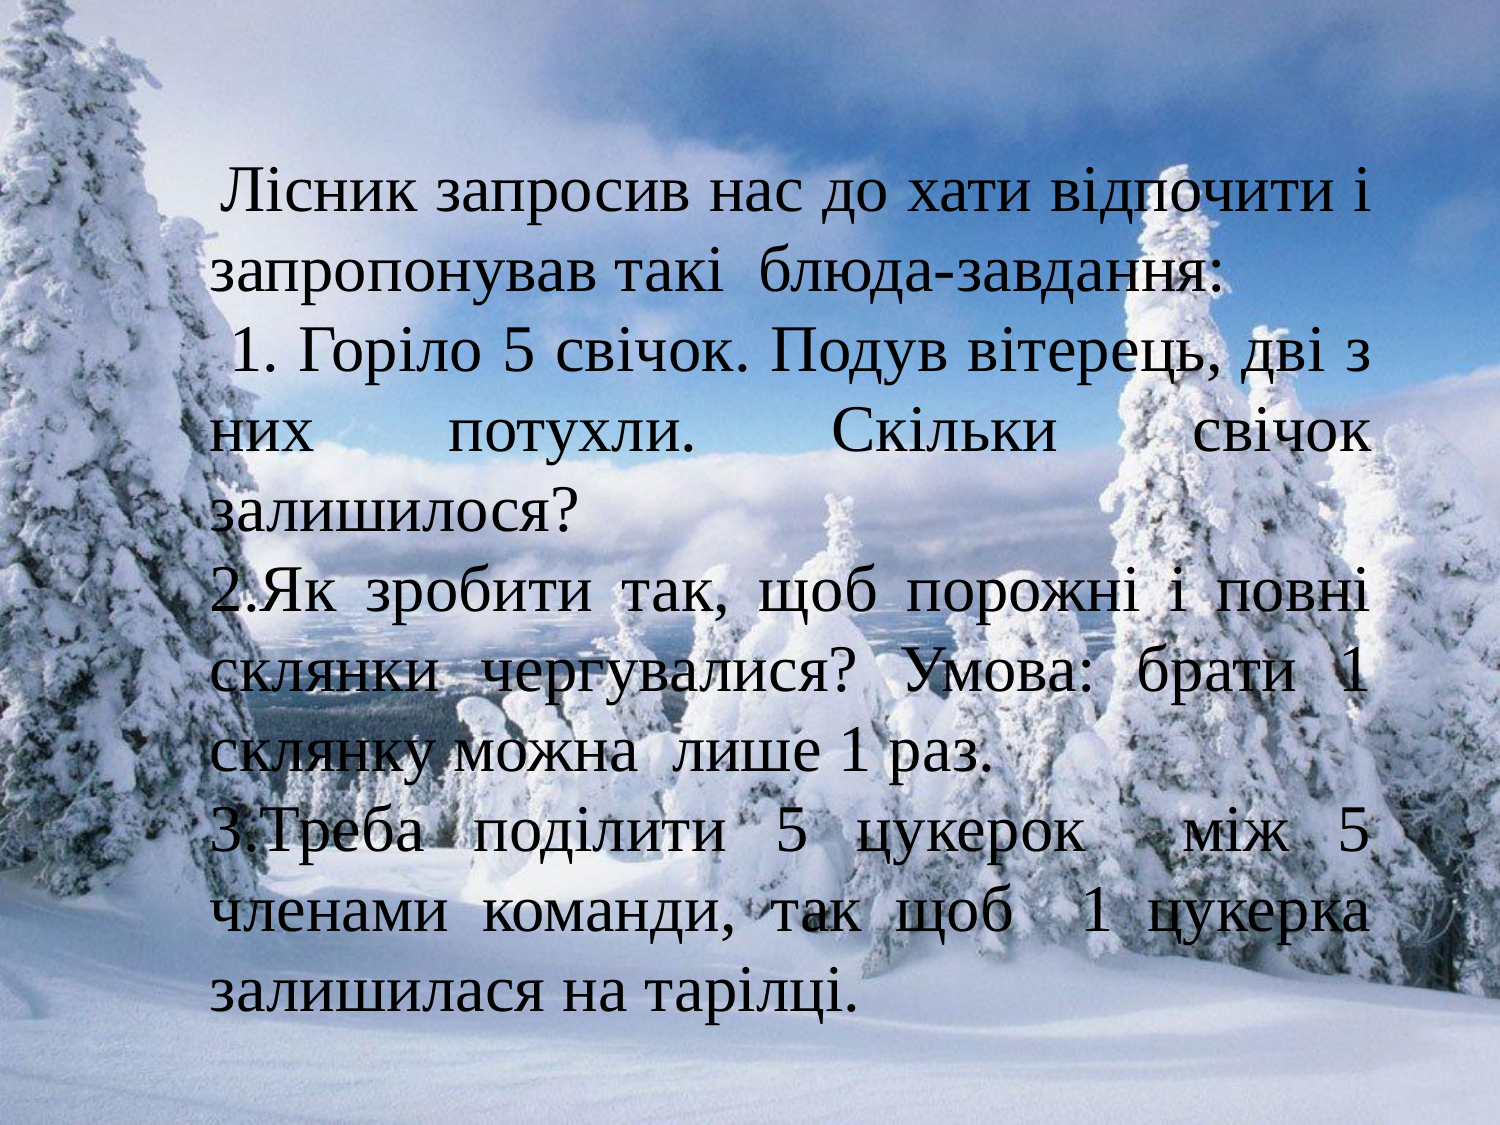

Лісник запросив нас до хати відпочити і запропонував такі блюда-завдання:
 1. Горіло 5 свічок. Подув вітерець, дві з них потухли. Скільки свічок залишилося?
2.Як зробити так, щоб порожні і повні склянки чергувалися? Умова: брати 1 склянку можна лише 1 раз.
3.Треба поділити 5 цукерок між 5 членами команди, так щоб 1 цукерка залишилася на тарілці.